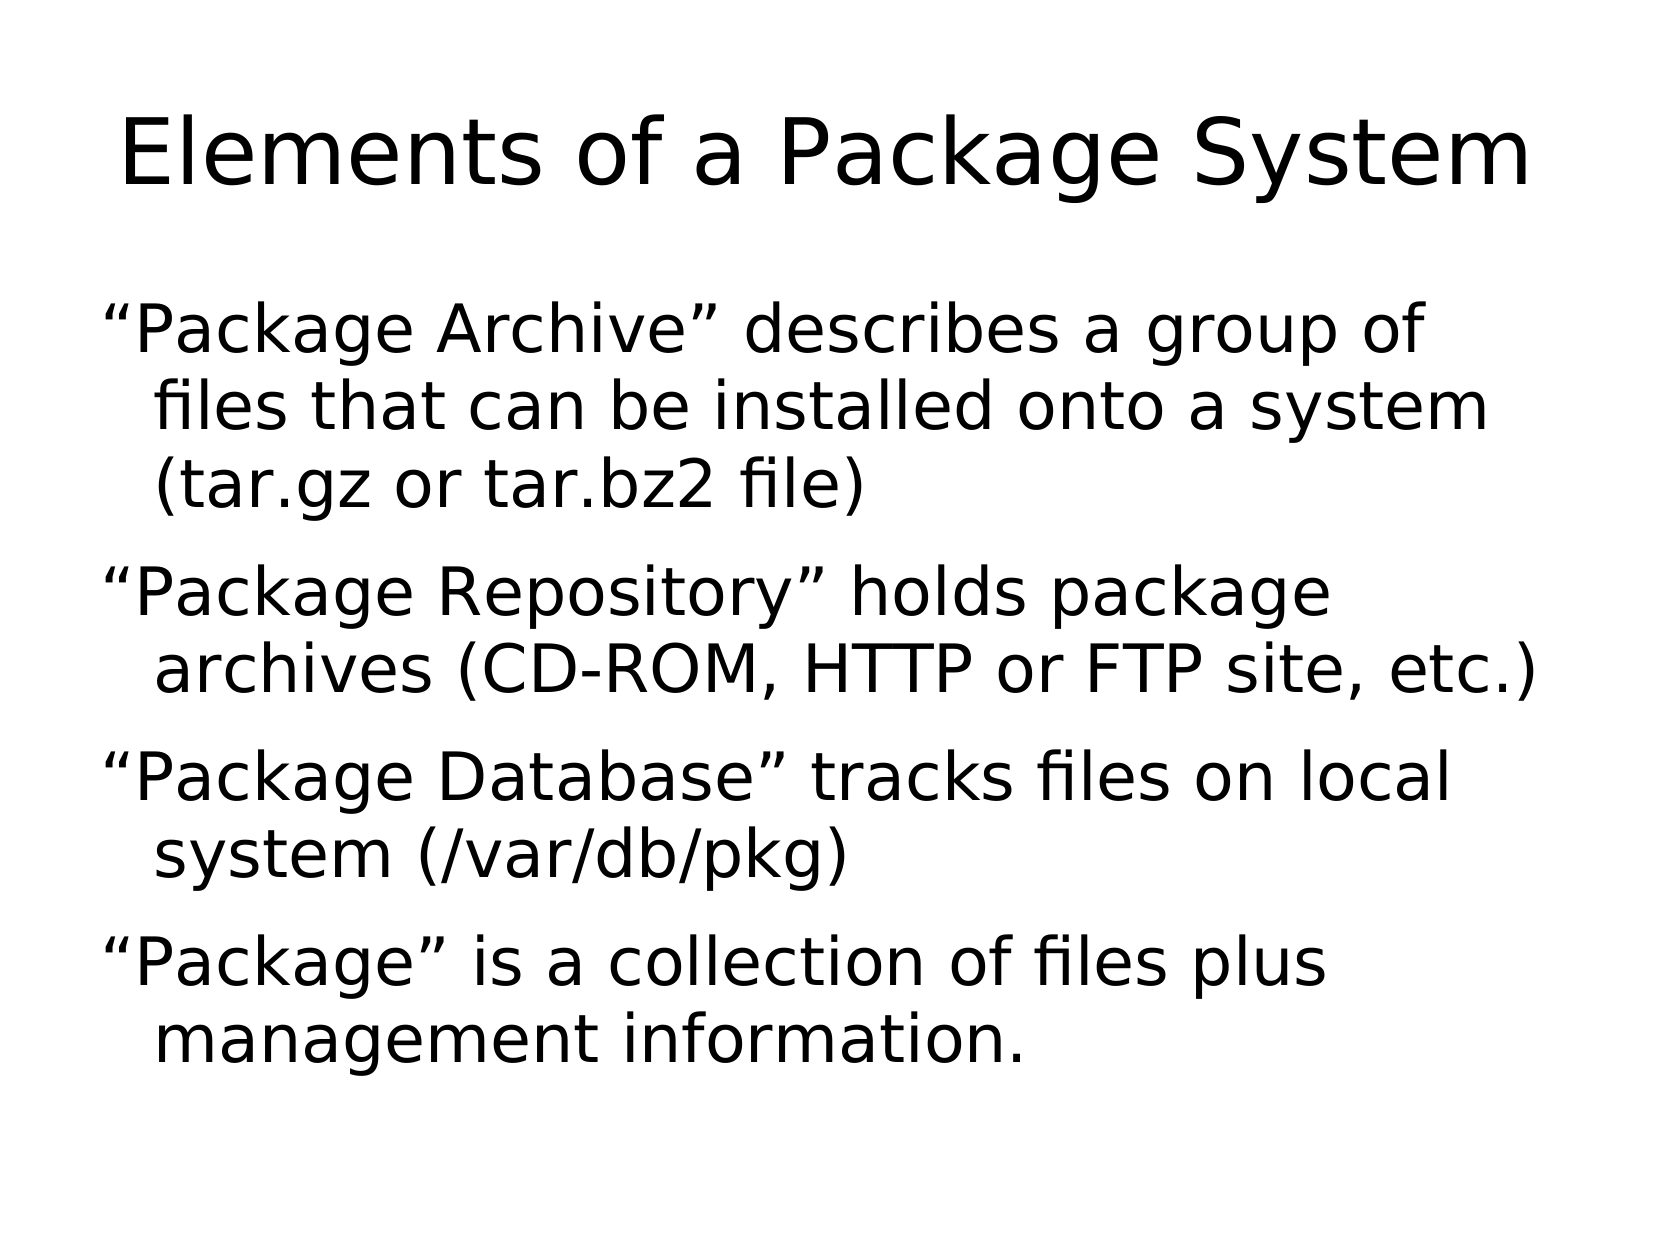

# Elements of a Package System
“Package Archive” describes a group of files that can be installed onto a system (tar.gz or tar.bz2 file)
“Package Repository” holds package archives (CD-ROM, HTTP or FTP site, etc.)
“Package Database” tracks files on local system (/var/db/pkg)
“Package” is a collection of files plus management information.